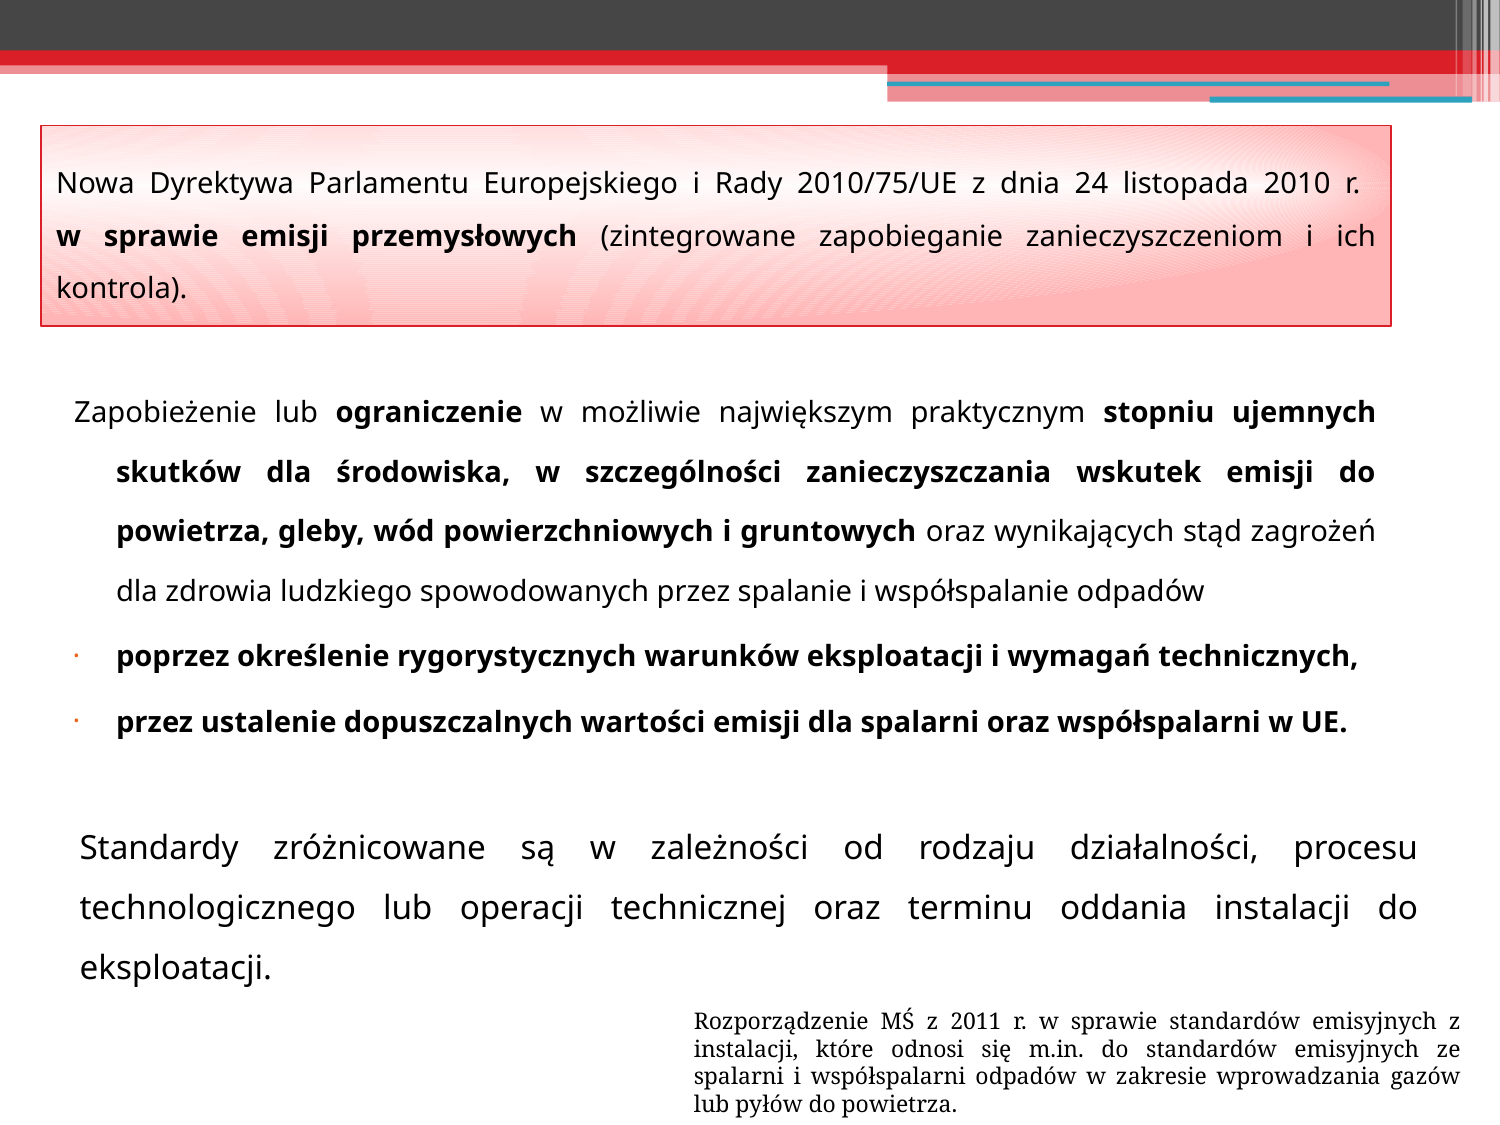

Nowa Dyrektywa Parlamentu Europejskiego i Rady 2010/75/UE z dnia 24 listopada 2010 r.
w sprawie emisji przemysłowych (zintegrowane zapobieganie zanieczyszczeniom i ich kontrola).
# Zapobieżenie lub ograniczenie w możliwie największym praktycznym stopniu ujemnych skutków dla środowiska, w szczególności zanieczyszczania wskutek emisji do powietrza, gleby, wód powierzchniowych i gruntowych oraz wynikających stąd zagrożeń dla zdrowia ludzkiego spowodowanych przez spalanie i współspalanie odpadów
poprzez określenie rygorystycznych warunków eksploatacji i wymagań technicznych,
przez ustalenie dopuszczalnych wartości emisji dla spalarni oraz współspalarni w UE.
Standardy zróżnicowane są w zależności od rodzaju działalności, procesu technologicznego lub operacji technicznej oraz terminu oddania instalacji do eksploatacji.
Rozporządzenie MŚ z 2011 r. w sprawie standardów emisyjnych z instalacji, które odnosi się m.in. do standardów emisyjnych ze spalarni i współspalarni odpadów w zakresie wprowadzania gazów lub pyłów do powietrza.